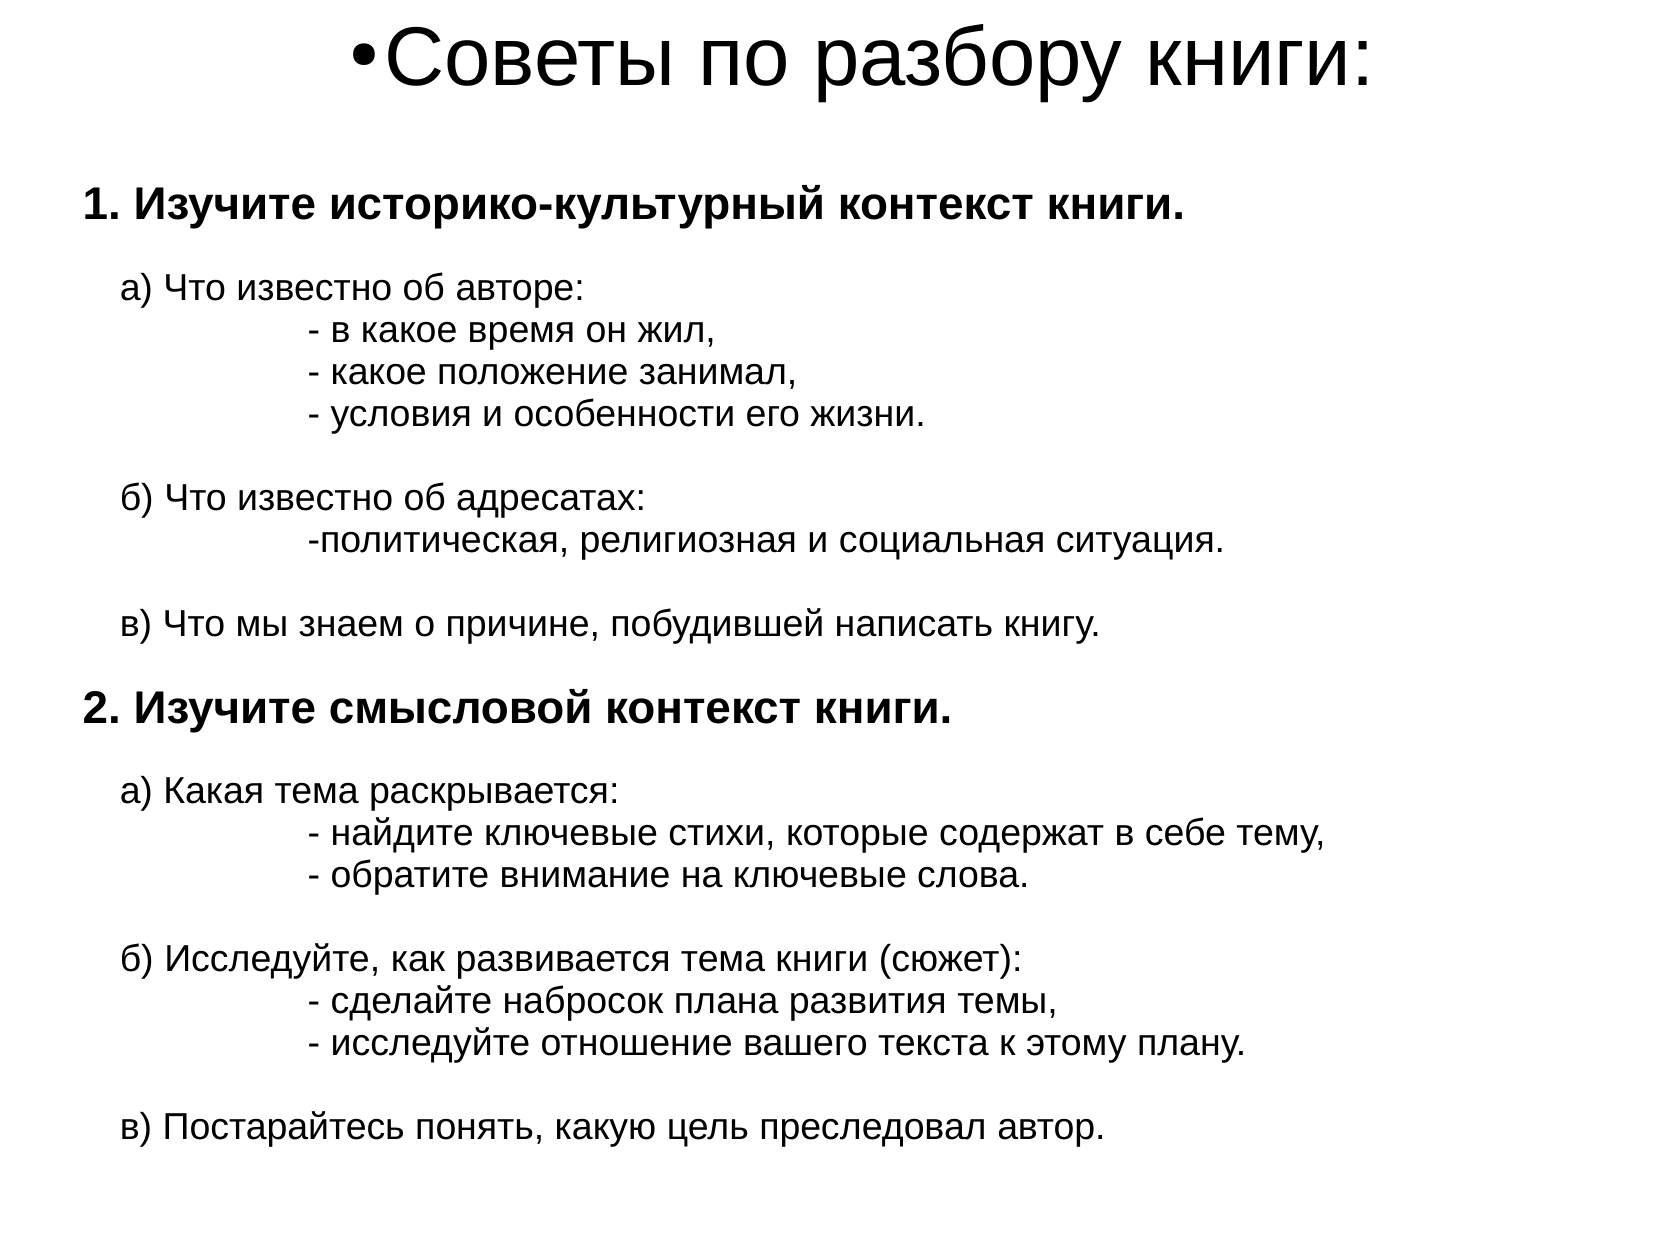

# Советы по разбору книги:
1. Изучите историко-культурный контекст книги.
а) Что известно об авторе:
	- в какое время он жил,
	- какое положение занимал,
	- условия и особенности его жизни.
б) Что известно об адресатах:
	-политическая, религиозная и социальная ситуация.
в) Что мы знаем о причине, побудившей написать книгу.
2. Изучите смысловой контекст книги.
а) Какая тема раскрывается:
	- найдите ключевые стихи, которые содержат в себе тему,
	- обратите внимание на ключевые слова.
б) Исследуйте, как развивается тема книги (сюжет):
	- сделайте набросок плана развития темы,
	- исследуйте отношение вашего текста к этому плану.
в) Постарайтесь понять, какую цель преследовал автор.